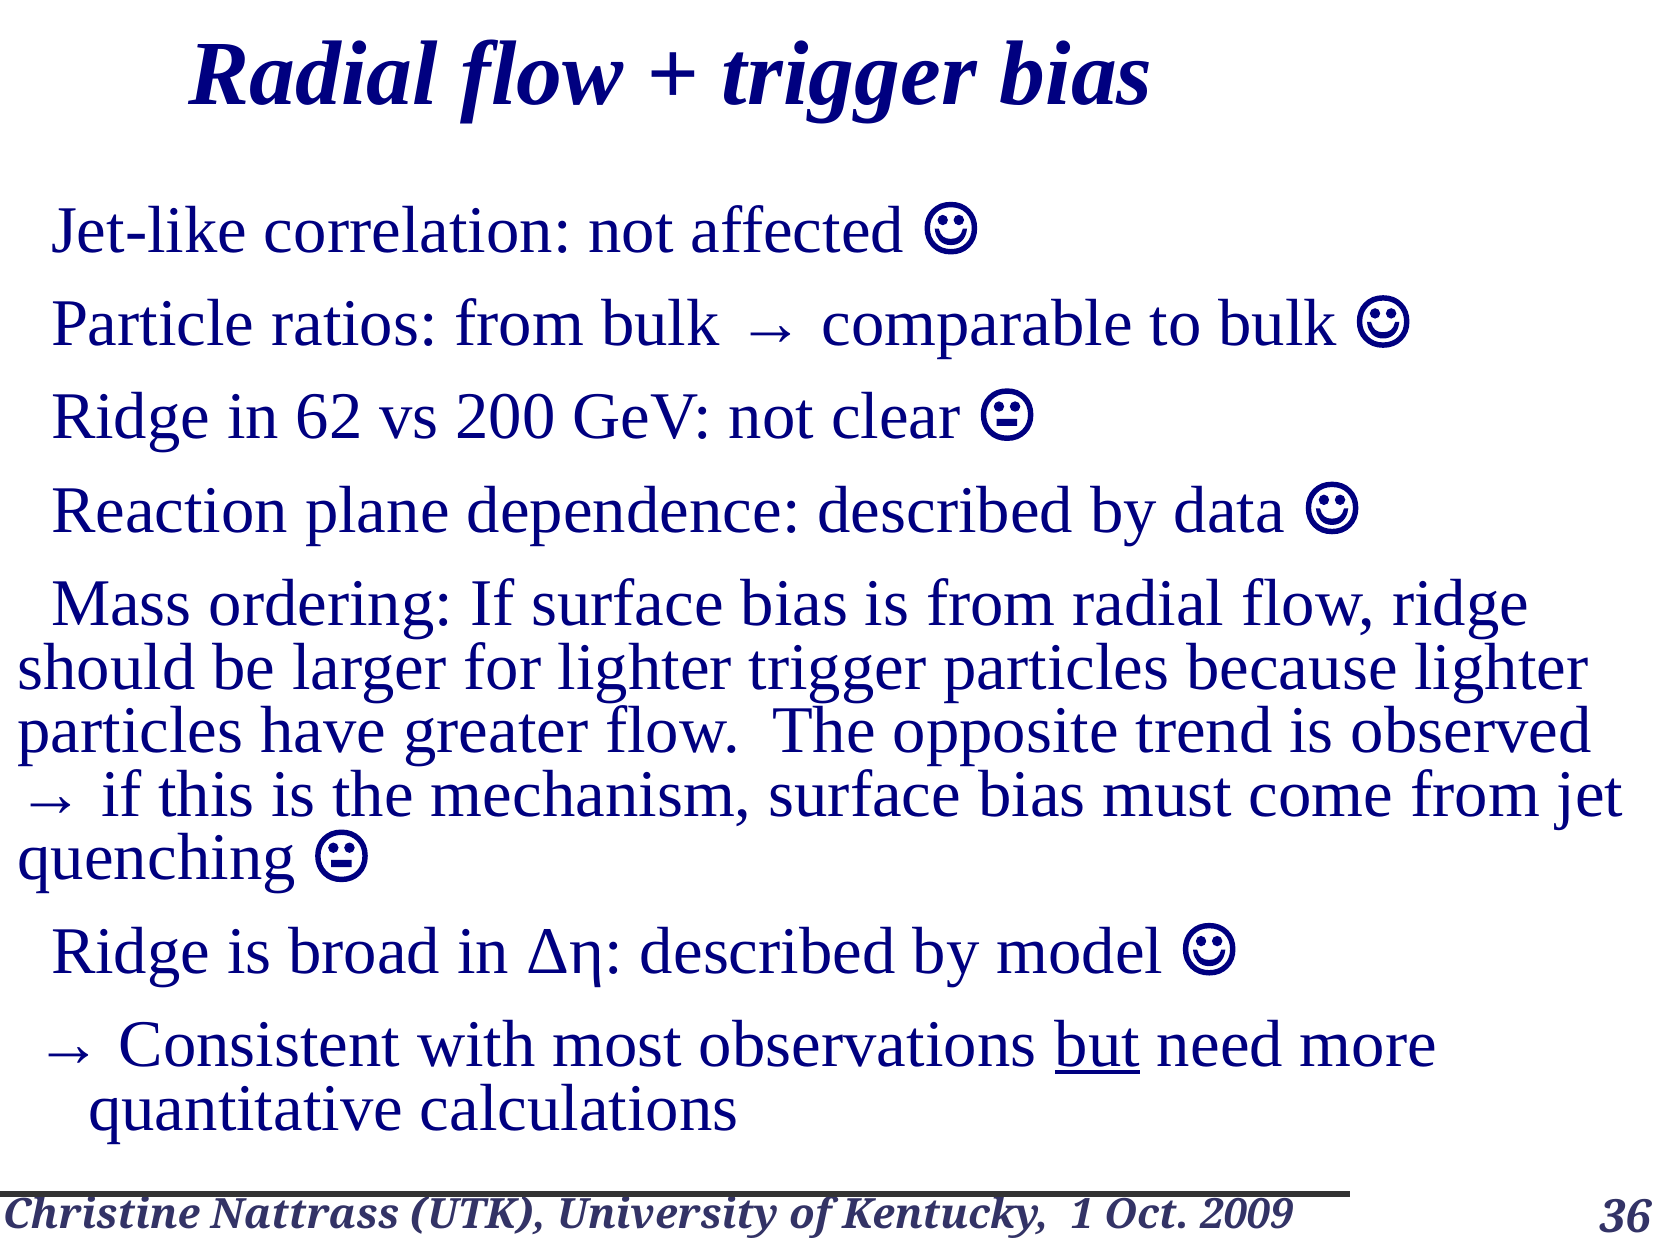

# Radial flow + trigger bias
 Jet-like correlation: not affected 
 Particle ratios: from bulk → comparable to bulk 
 Ridge in 62 vs 200 GeV: not clear 
 Reaction plane dependence: described by data 
 Mass ordering: If surface bias is from radial flow, ridge should be larger for lighter trigger particles because lighter particles have greater flow. The opposite trend is observed → if this is the mechanism, surface bias must come from jet quenching 
 Ridge is broad in Δη: described by model 
→ Consistent with most observations but need more quantitative calculations